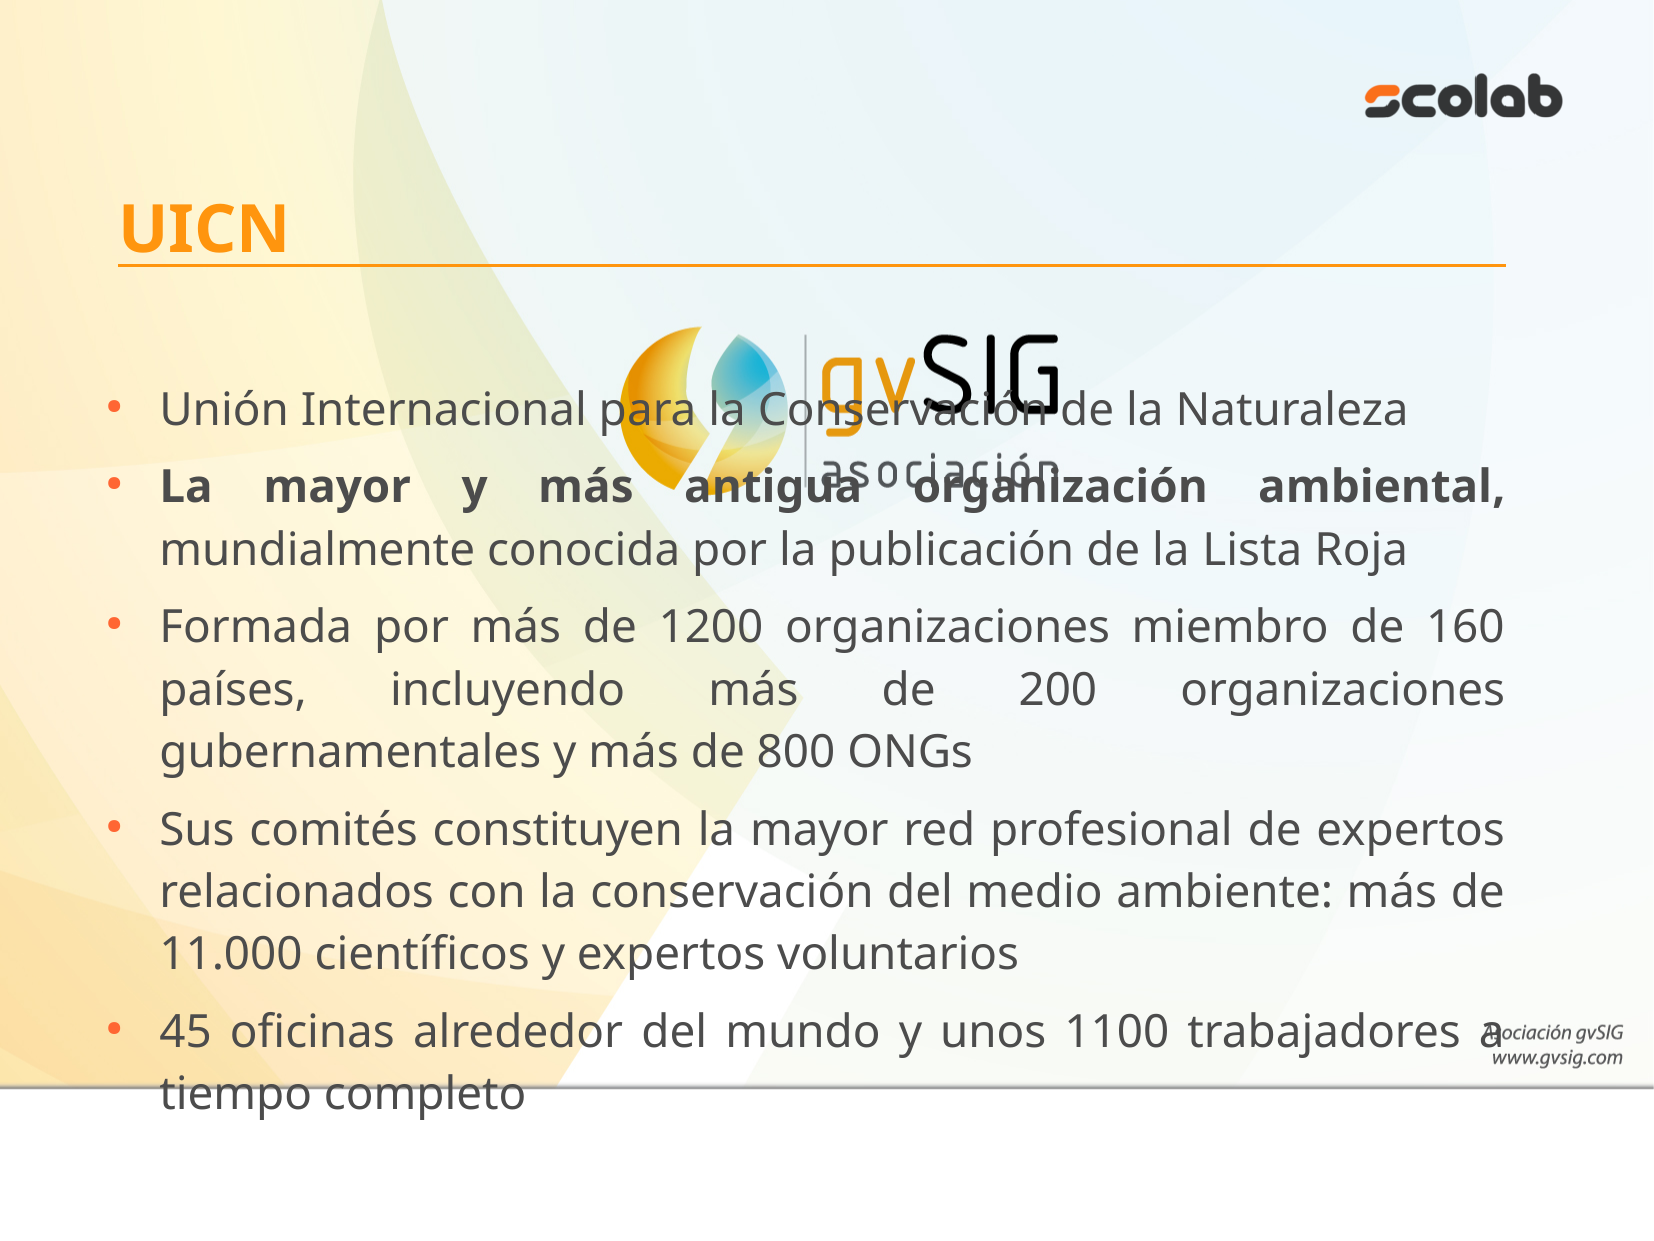

# UICN
Unión Internacional para la Conservación de la Naturaleza
La mayor y más antigua organización ambiental, mundialmente conocida por la publicación de la Lista Roja
Formada por más de 1200 organizaciones miembro de 160 países, incluyendo más de 200 organizaciones gubernamentales y más de 800 ONGs
Sus comités constituyen la mayor red profesional de expertos relacionados con la conservación del medio ambiente: más de 11.000 científicos y expertos voluntarios
45 oficinas alrededor del mundo y unos 1100 trabajadores a tiempo completo